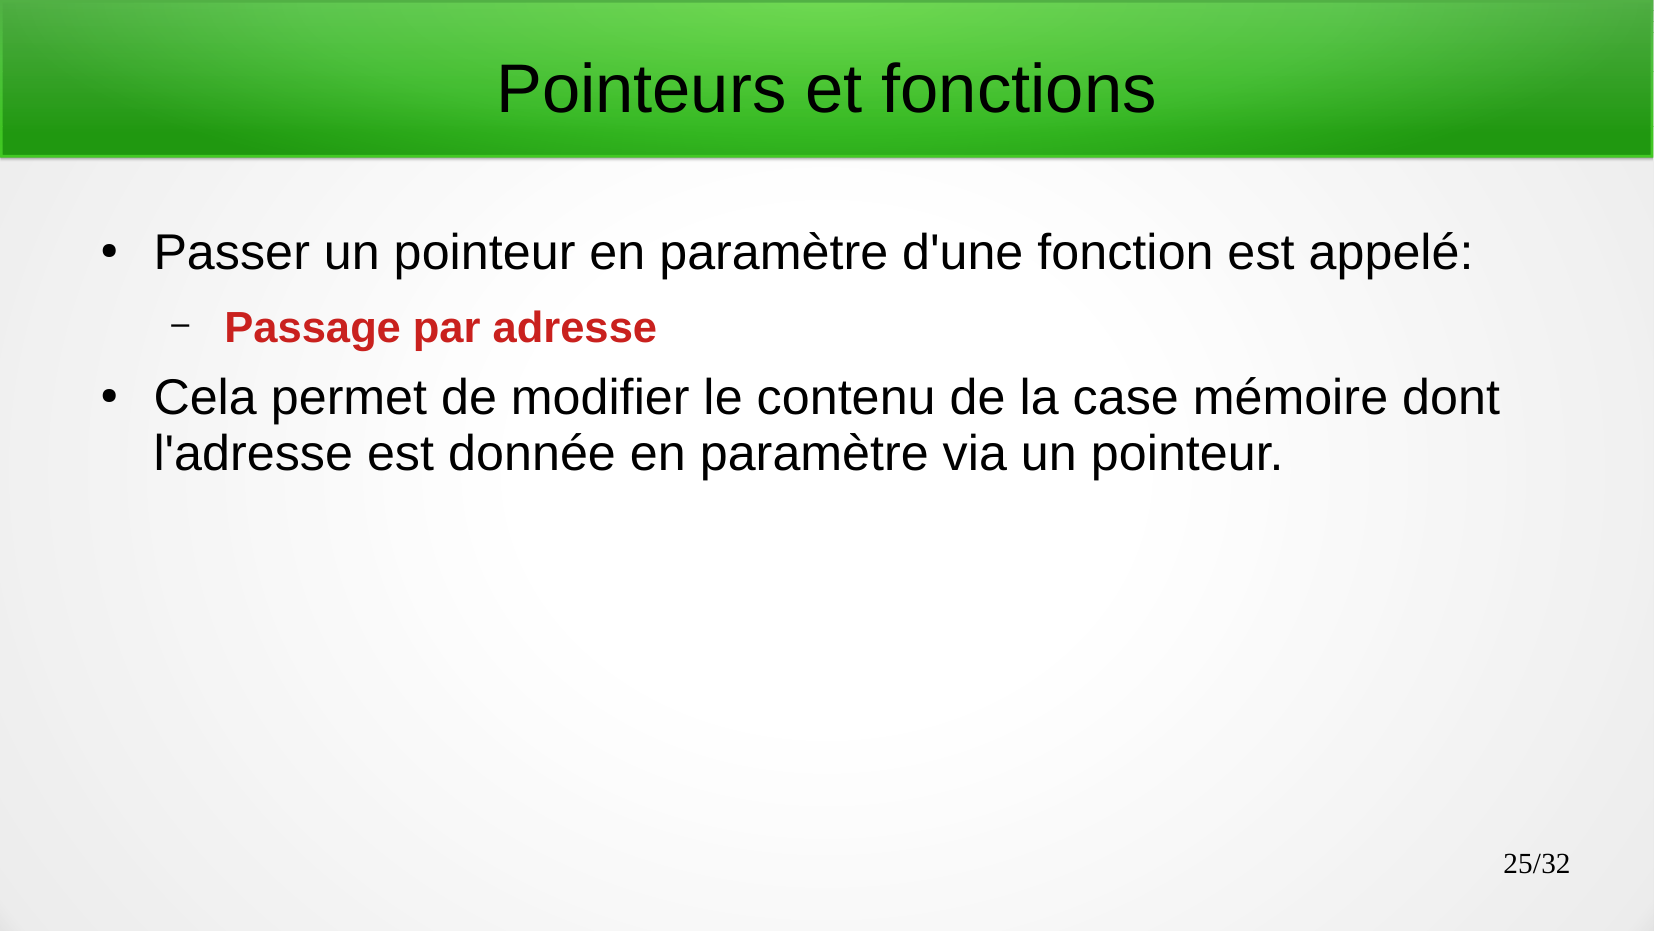

# Pointeurs et fonctions
Passer un pointeur en paramètre d'une fonction est appelé:
Passage par adresse
Cela permet de modifier le contenu de la case mémoire dont l'adresse est donnée en paramètre via un pointeur.
25